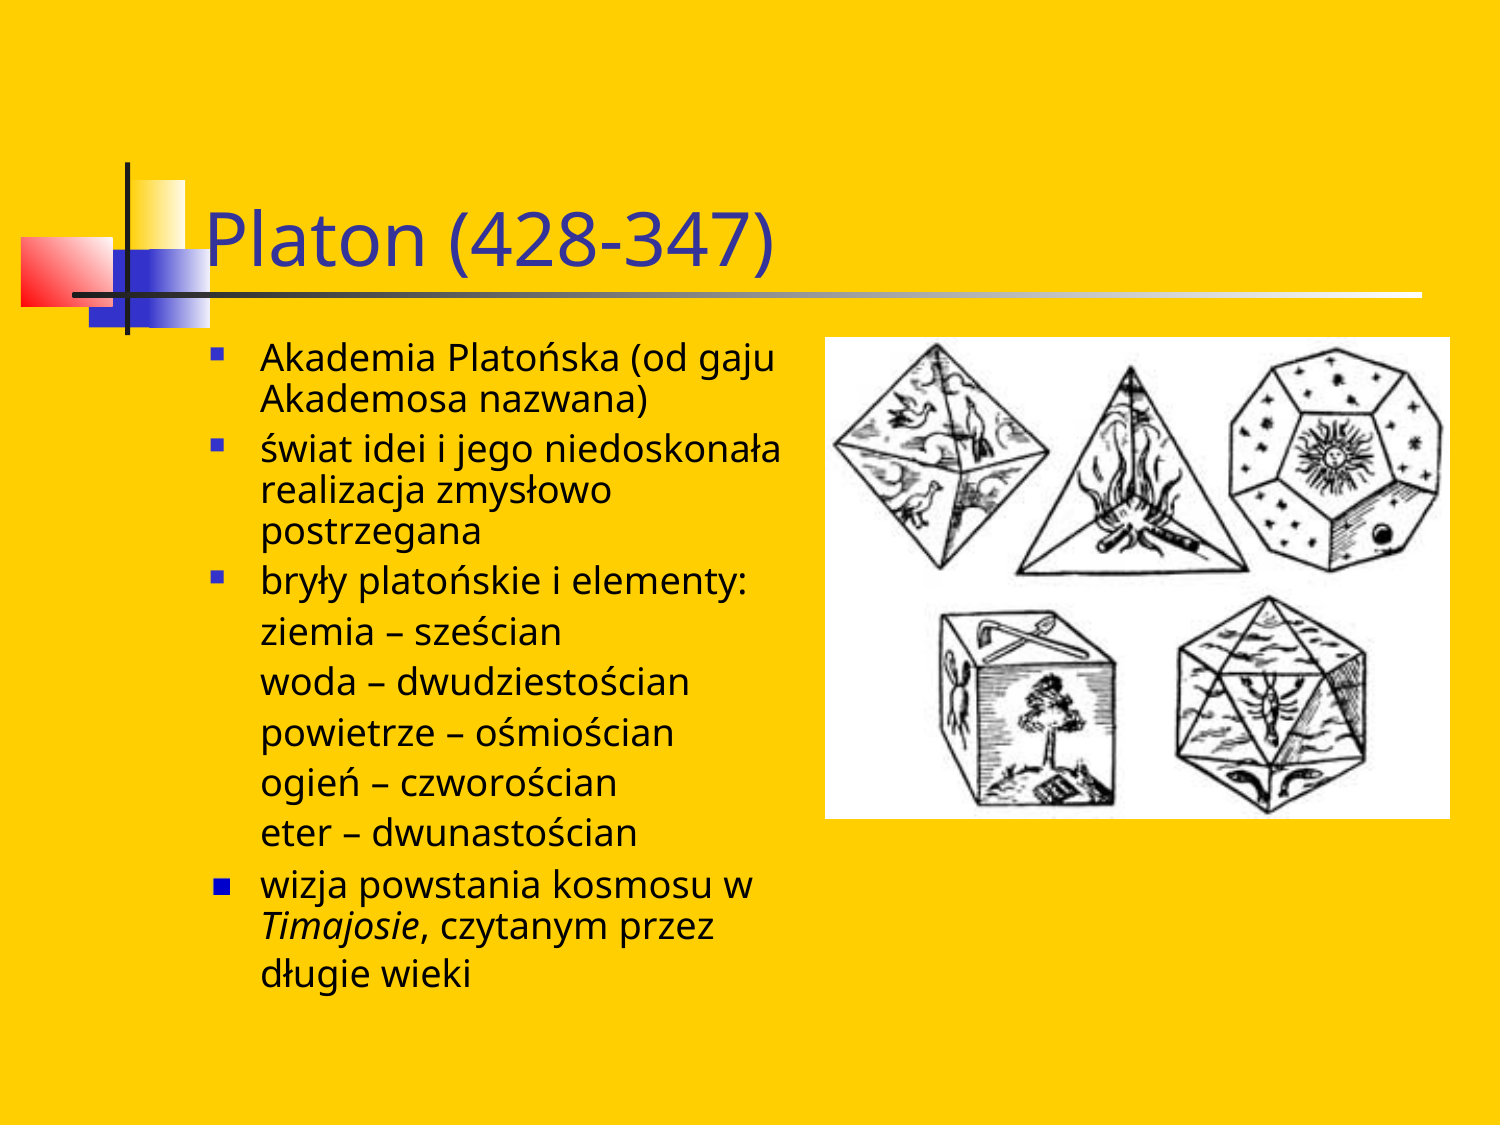

# Platon (428-347)
Akademia Platońska (od gaju Akademosa nazwana)
świat idei i jego niedoskonała realizacja zmysłowo postrzegana
bryły platońskie i elementy:
	ziemia – sześcian
	woda – dwudziestościan
	powietrze – ośmiościan
	ogień – czworościan
	eter – dwunastościan
wizja powstania kosmosu w Timajosie, czytanym przez długie wieki